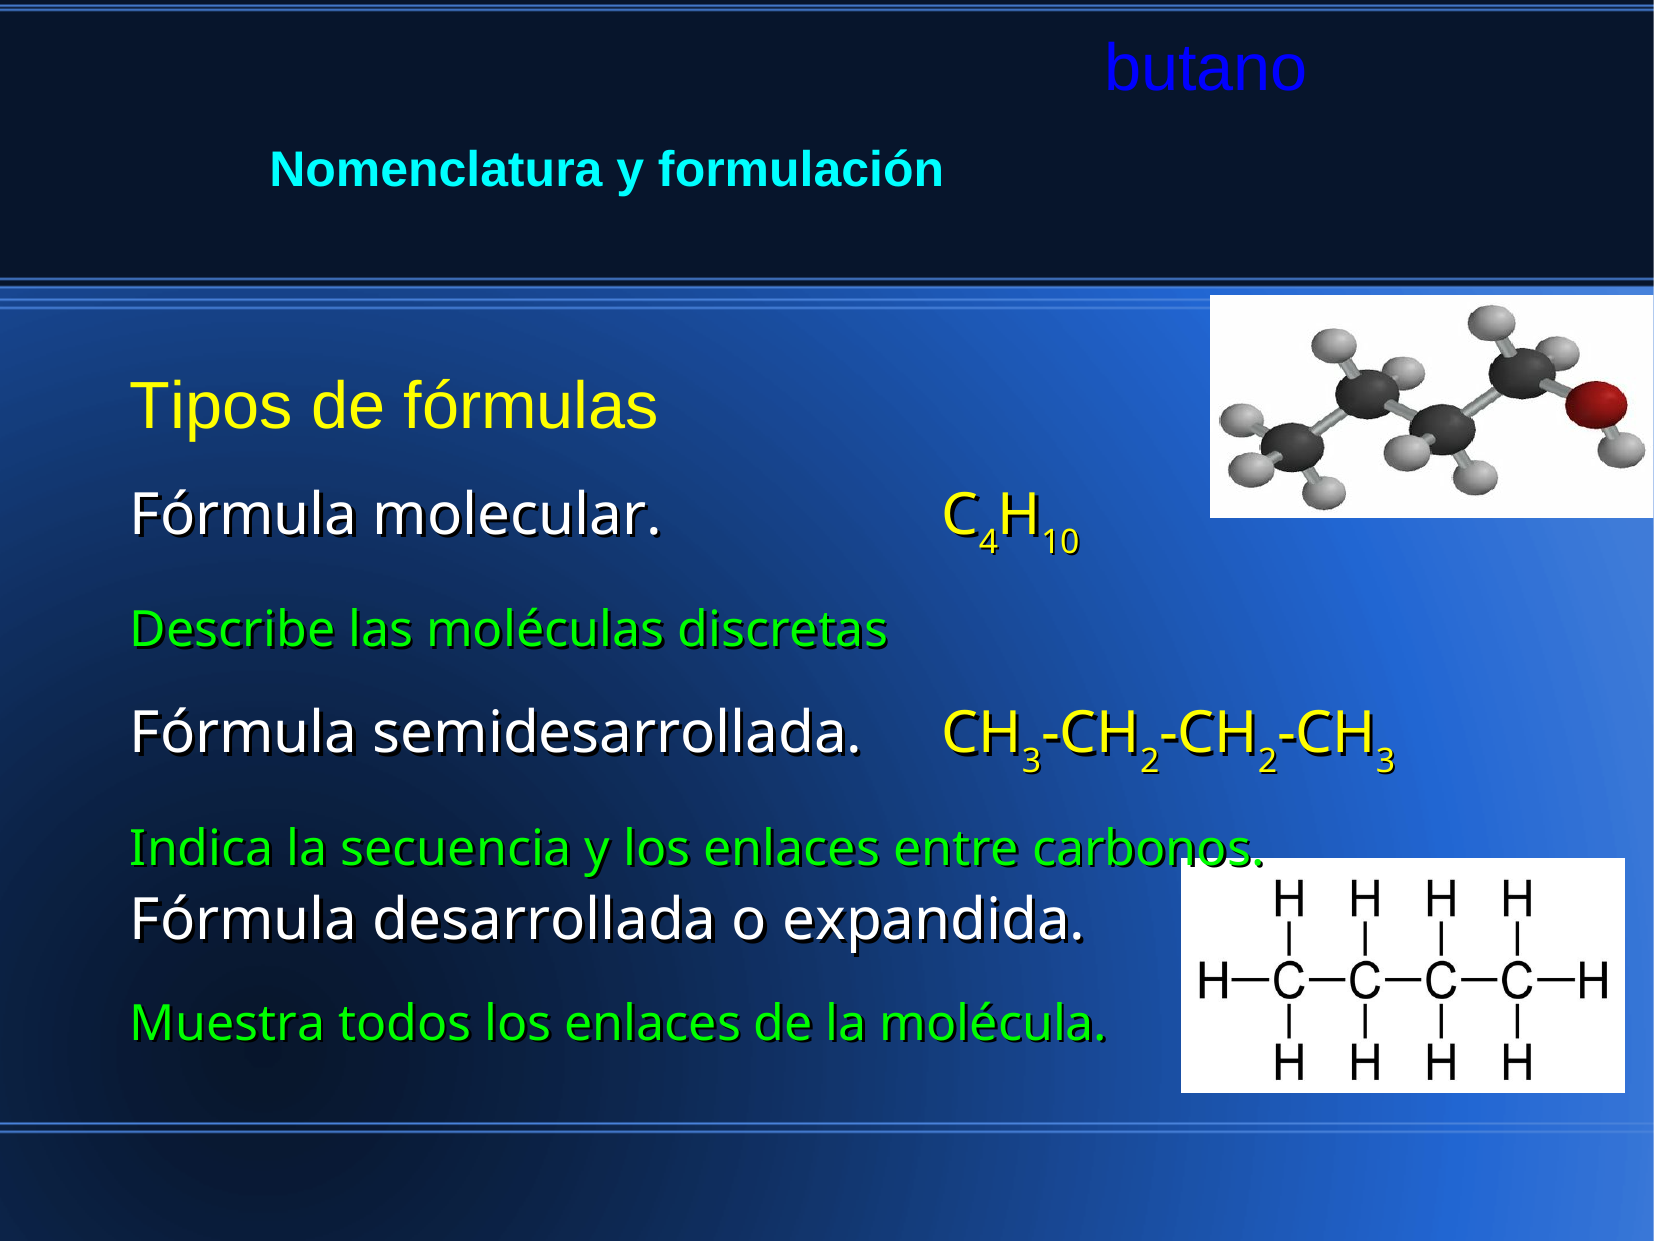

butano
Nomenclatura y formulación
# Tipos de fórmulas
Fórmula molecular.				C4H10
Describe las moléculas discretas
Fórmula semidesarrollada.		CH3-CH2-CH2-CH3
Indica la secuencia y los enlaces entre carbonos.
Fórmula desarrollada o expandida.
Muestra todos los enlaces de la molécula.